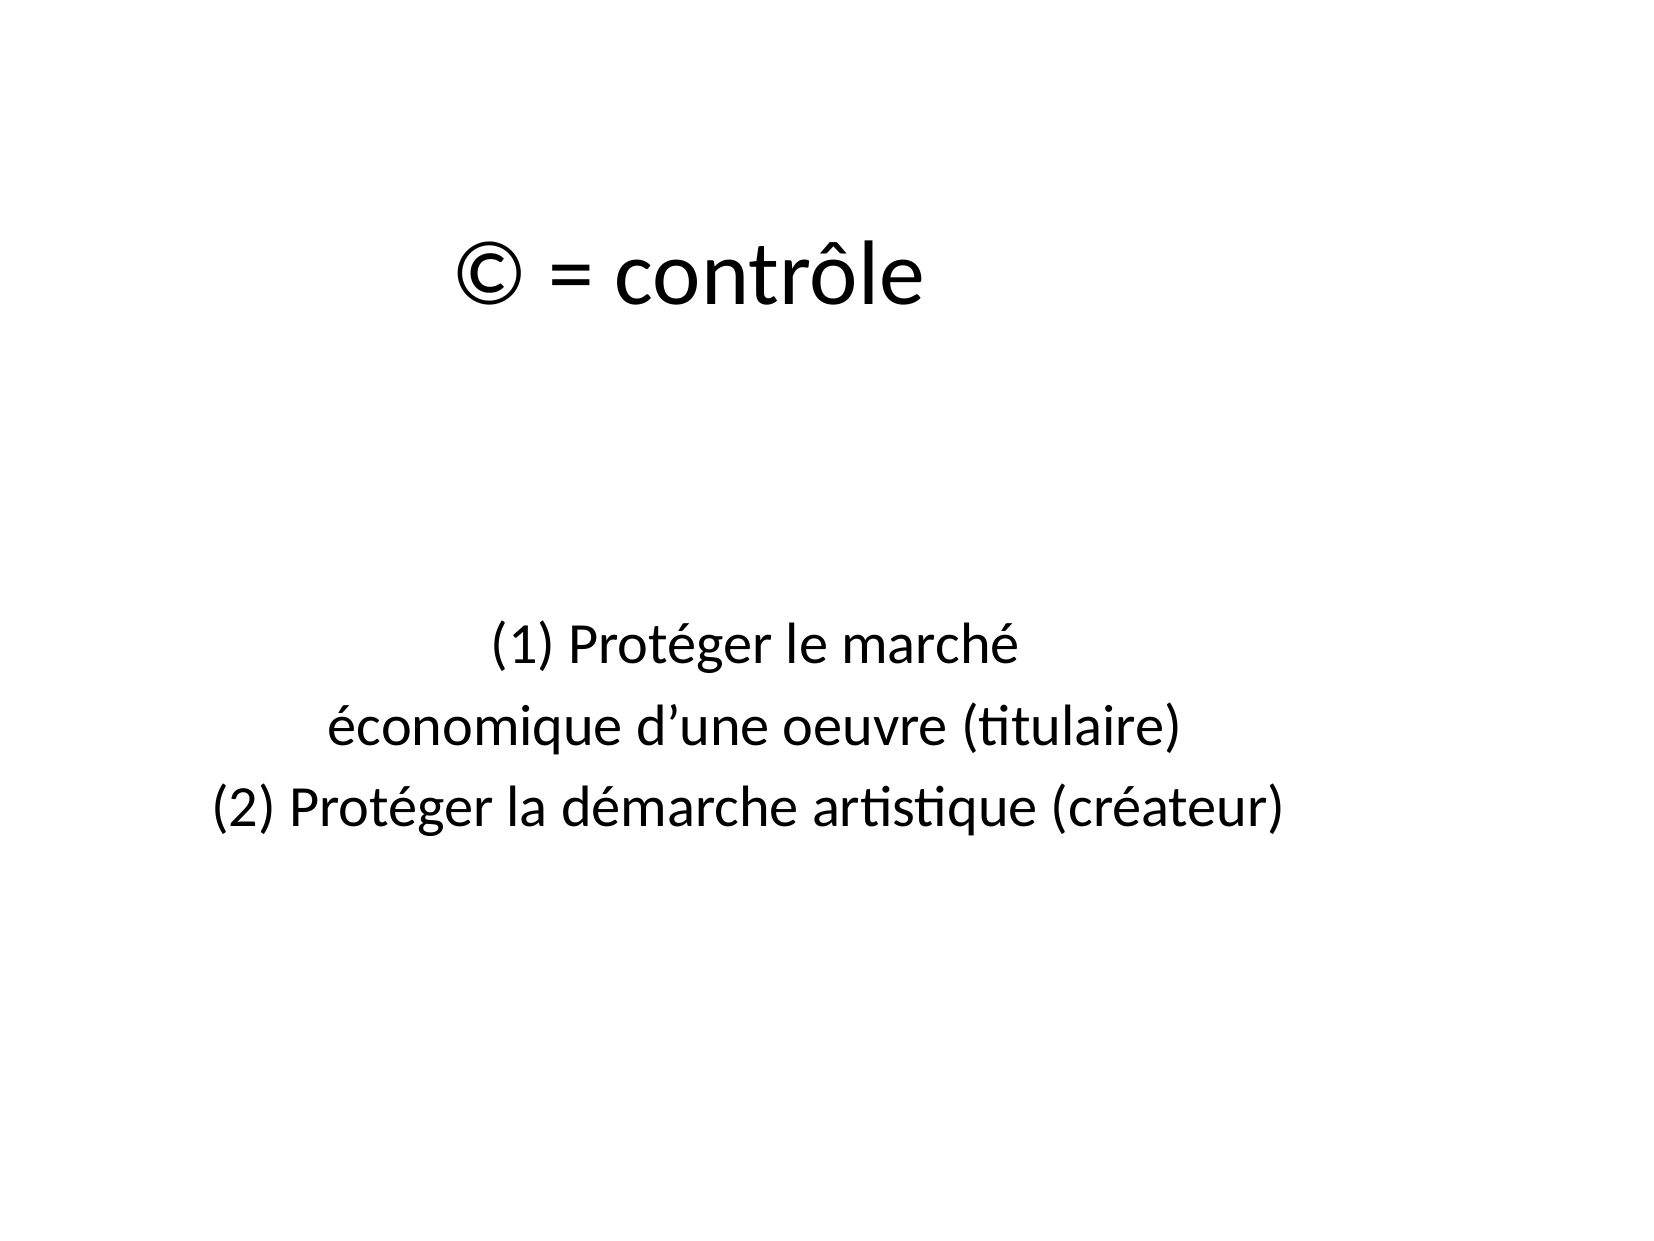

© = contrôle
(1) Protéger le marché
économique d’une oeuvre (titulaire)
(2) Protéger la démarche artistique (créateur)